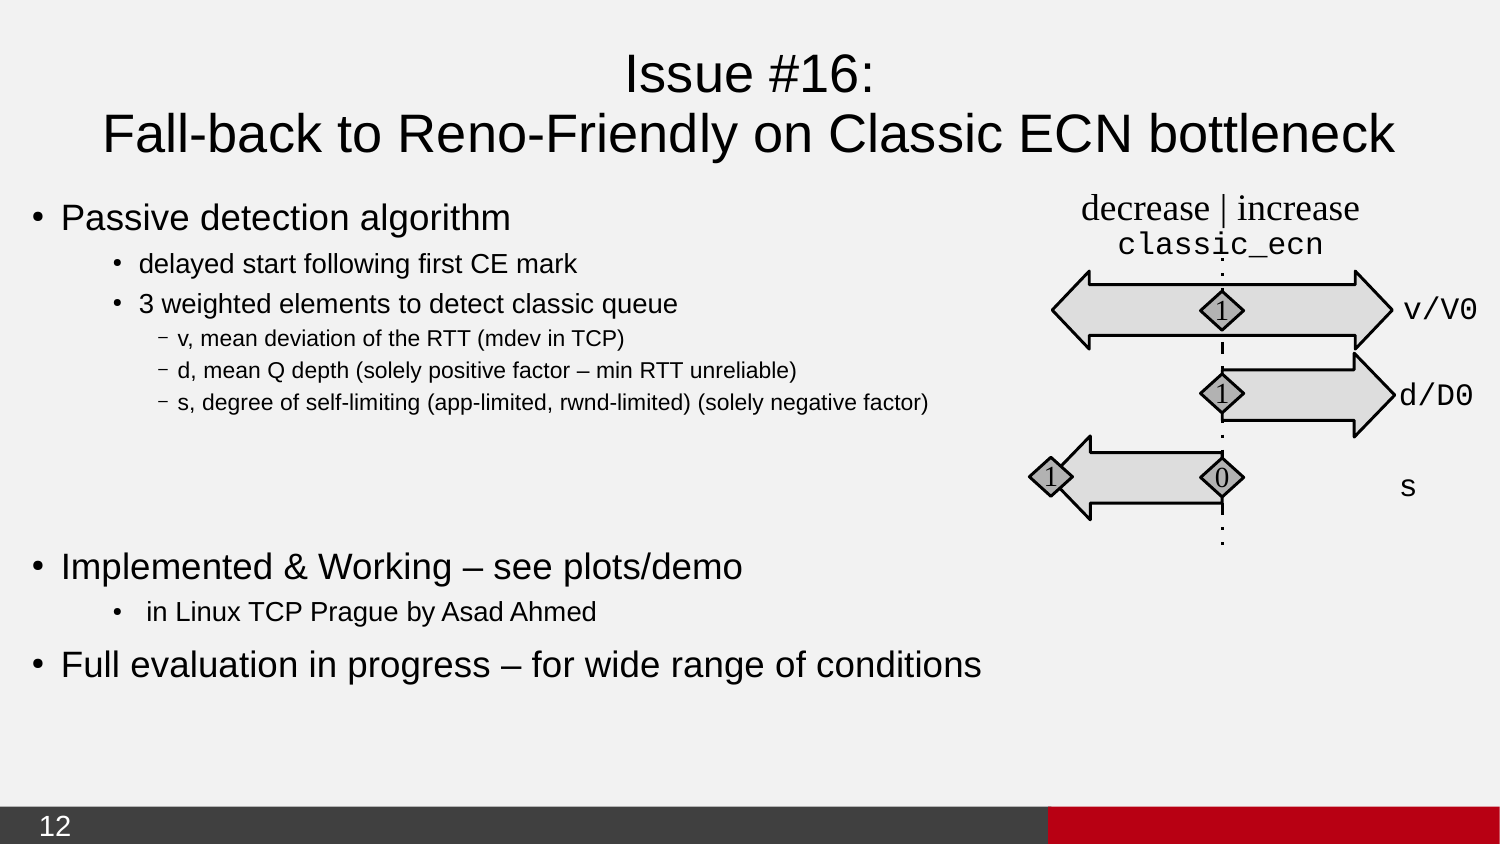

# Issue #16: Fall-back to Reno-Friendly on Classic ECN bottleneck
decrease | increase
classic_ecn
Passive detection algorithm
delayed start following first CE mark
3 weighted elements to detect classic queue
v, mean deviation of the RTT (mdev in TCP)
d, mean Q depth (solely positive factor – min RTT unreliable)
s, degree of self-limiting (app-limited, rwnd-limited) (solely negative factor)
Implemented & Working – see plots/demo
 in Linux TCP Prague by Asad Ahmed
Full evaluation in progress – for wide range of conditions
v/V0 queue variability
1
d/D0 queue depth
1
s degree of self-limiting
1
0
12